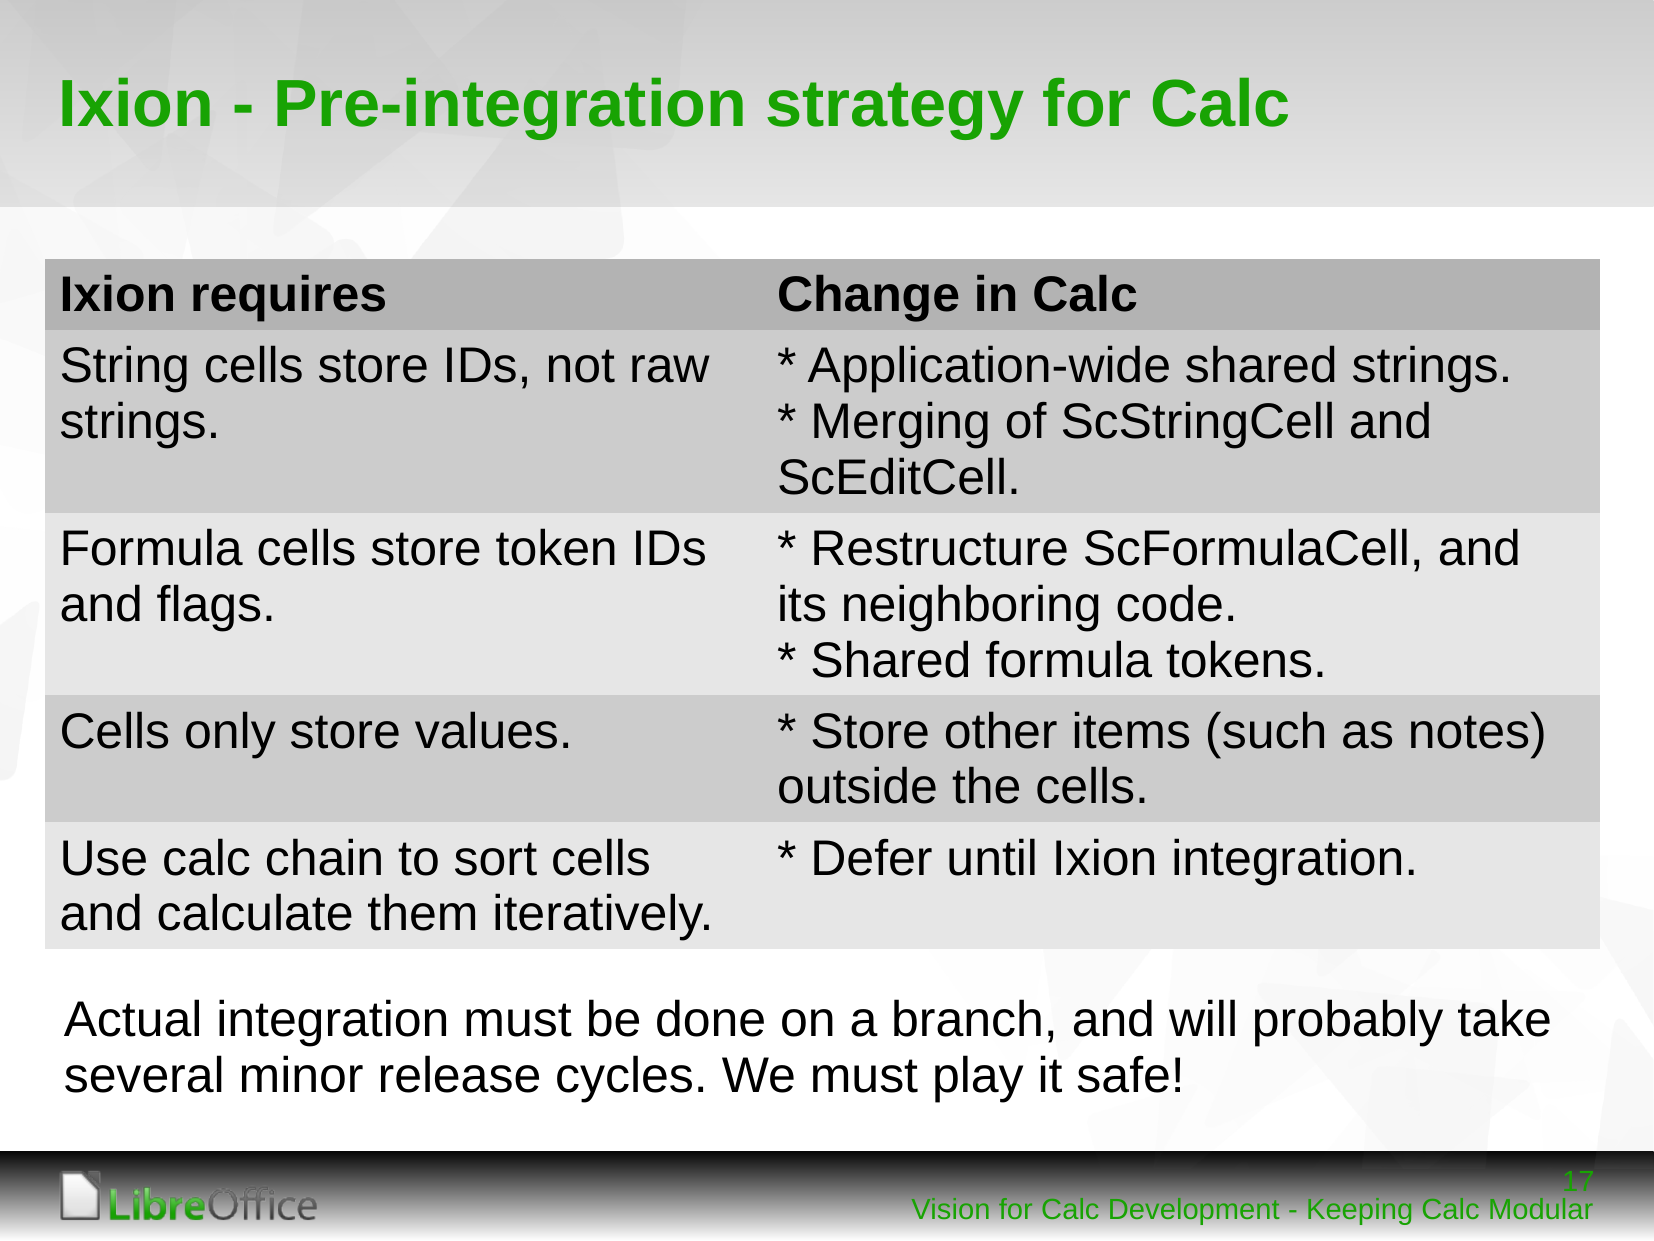

# Ixion - Pre-integration strategy for Calc
| Ixion requires | Change in Calc |
| --- | --- |
| String cells store IDs, not raw strings. | \* Application-wide shared strings. \* Merging of ScStringCell and ScEditCell. |
| Formula cells store token IDs and flags. | \* Restructure ScFormulaCell, and its neighboring code. \* Shared formula tokens. |
| Cells only store values. | \* Store other items (such as notes) outside the cells. |
| Use calc chain to sort cells and calculate them iteratively. | \* Defer until Ixion integration. |
Actual integration must be done on a branch, and will probably take several minor release cycles. We must play it safe!
17
Vision for Calc Development - Keeping Calc Modular